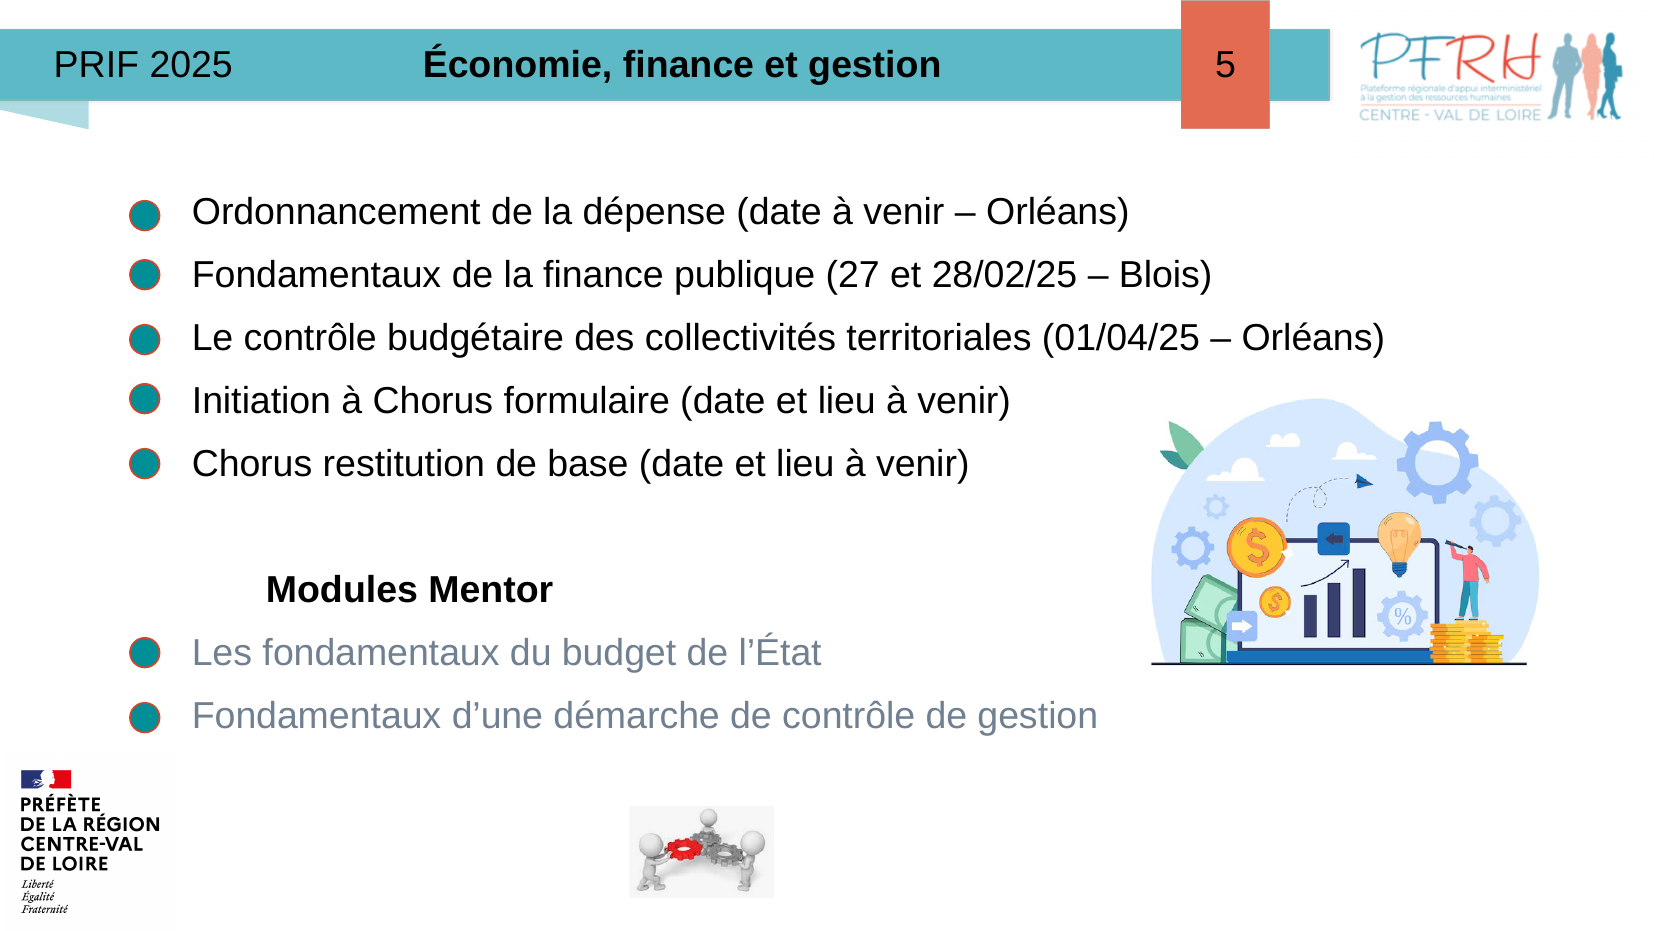

5
PRIF 2025			Économie, finance et gestion
Ordonnancement de la dépense (date à venir – Orléans)
Fondamentaux de la finance publique (27 et 28/02/25 – Blois)
Le contrôle budgétaire des collectivités territoriales (01/04/25 – Orléans)
Initiation à Chorus formulaire (date et lieu à venir)
Chorus restitution de base (date et lieu à venir)
	Modules Mentor
Les fondamentaux du budget de l’État
Fondamentaux d’une démarche de contrôle de gestion